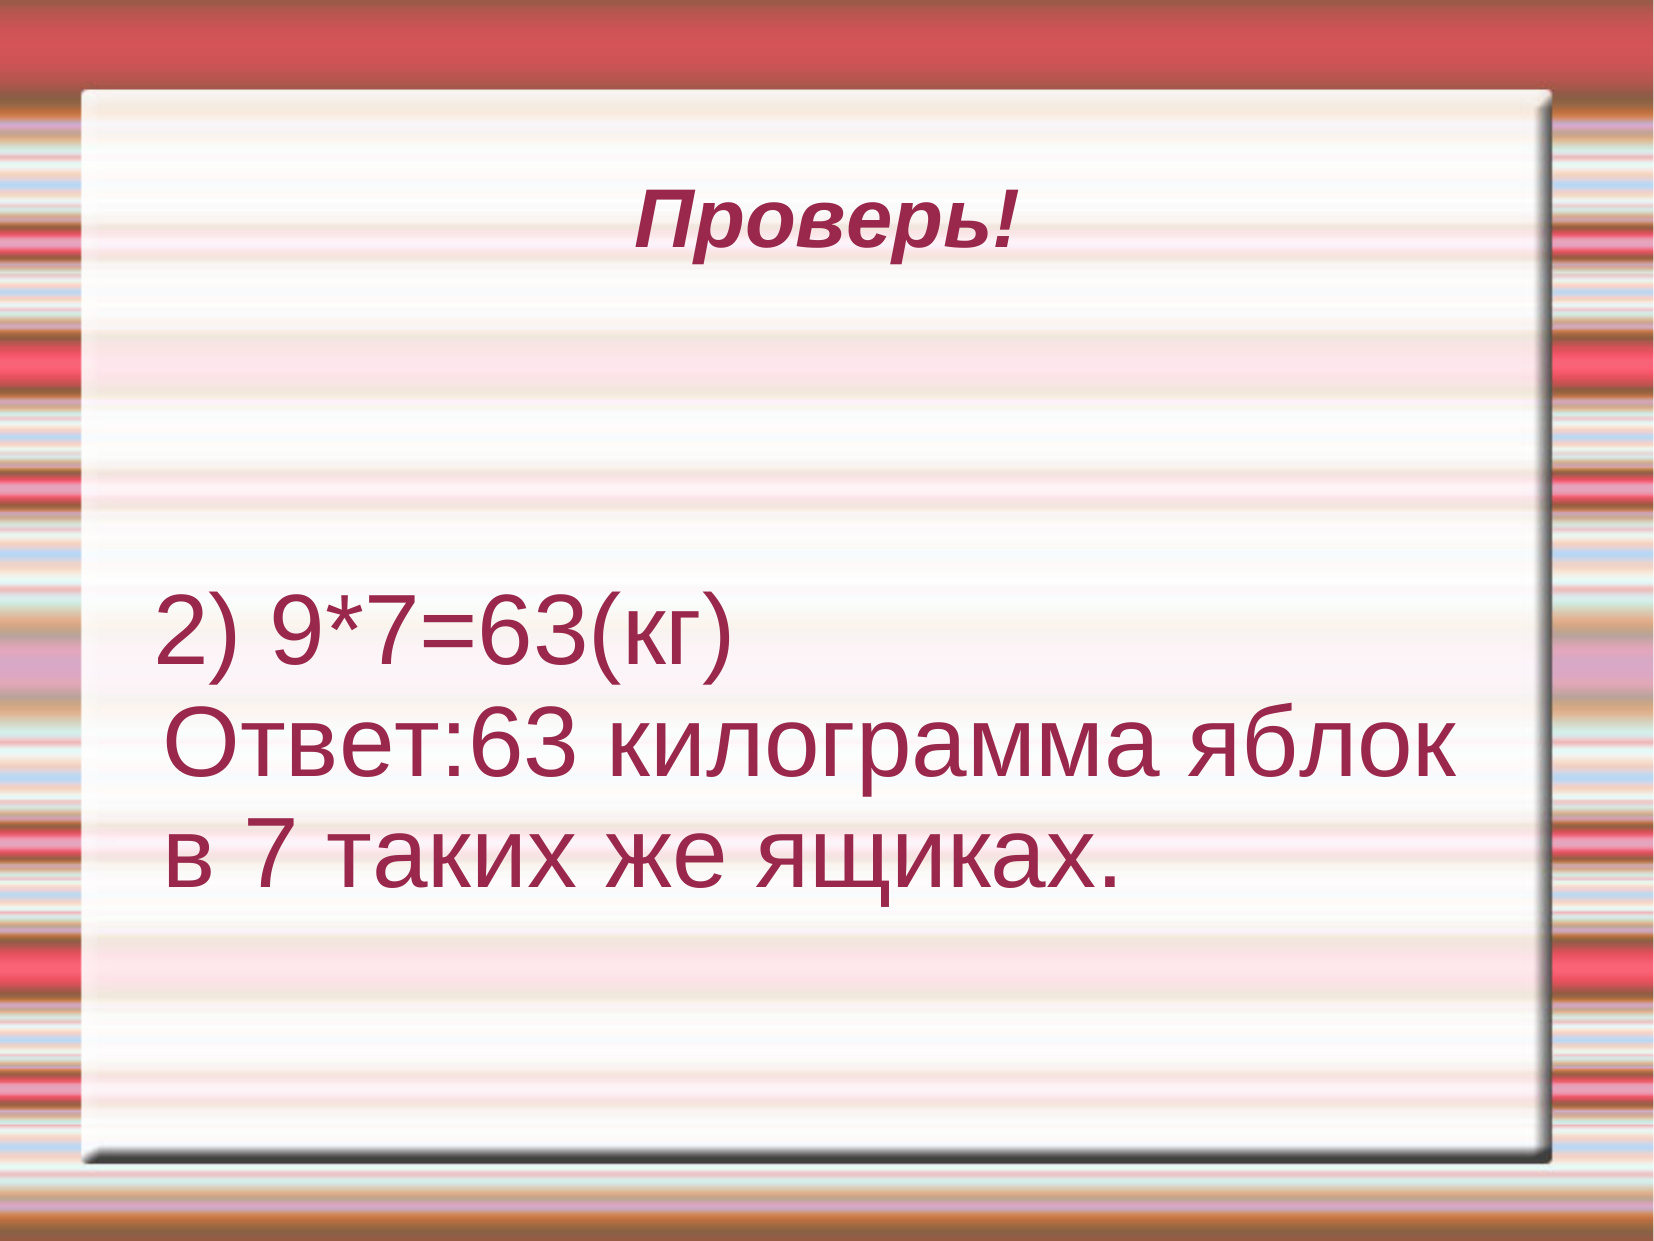

# Проверь!
 2) 9*7=63(кг)
 Ответ:63 килограмма яблок
 в 7 таких же ящиках.